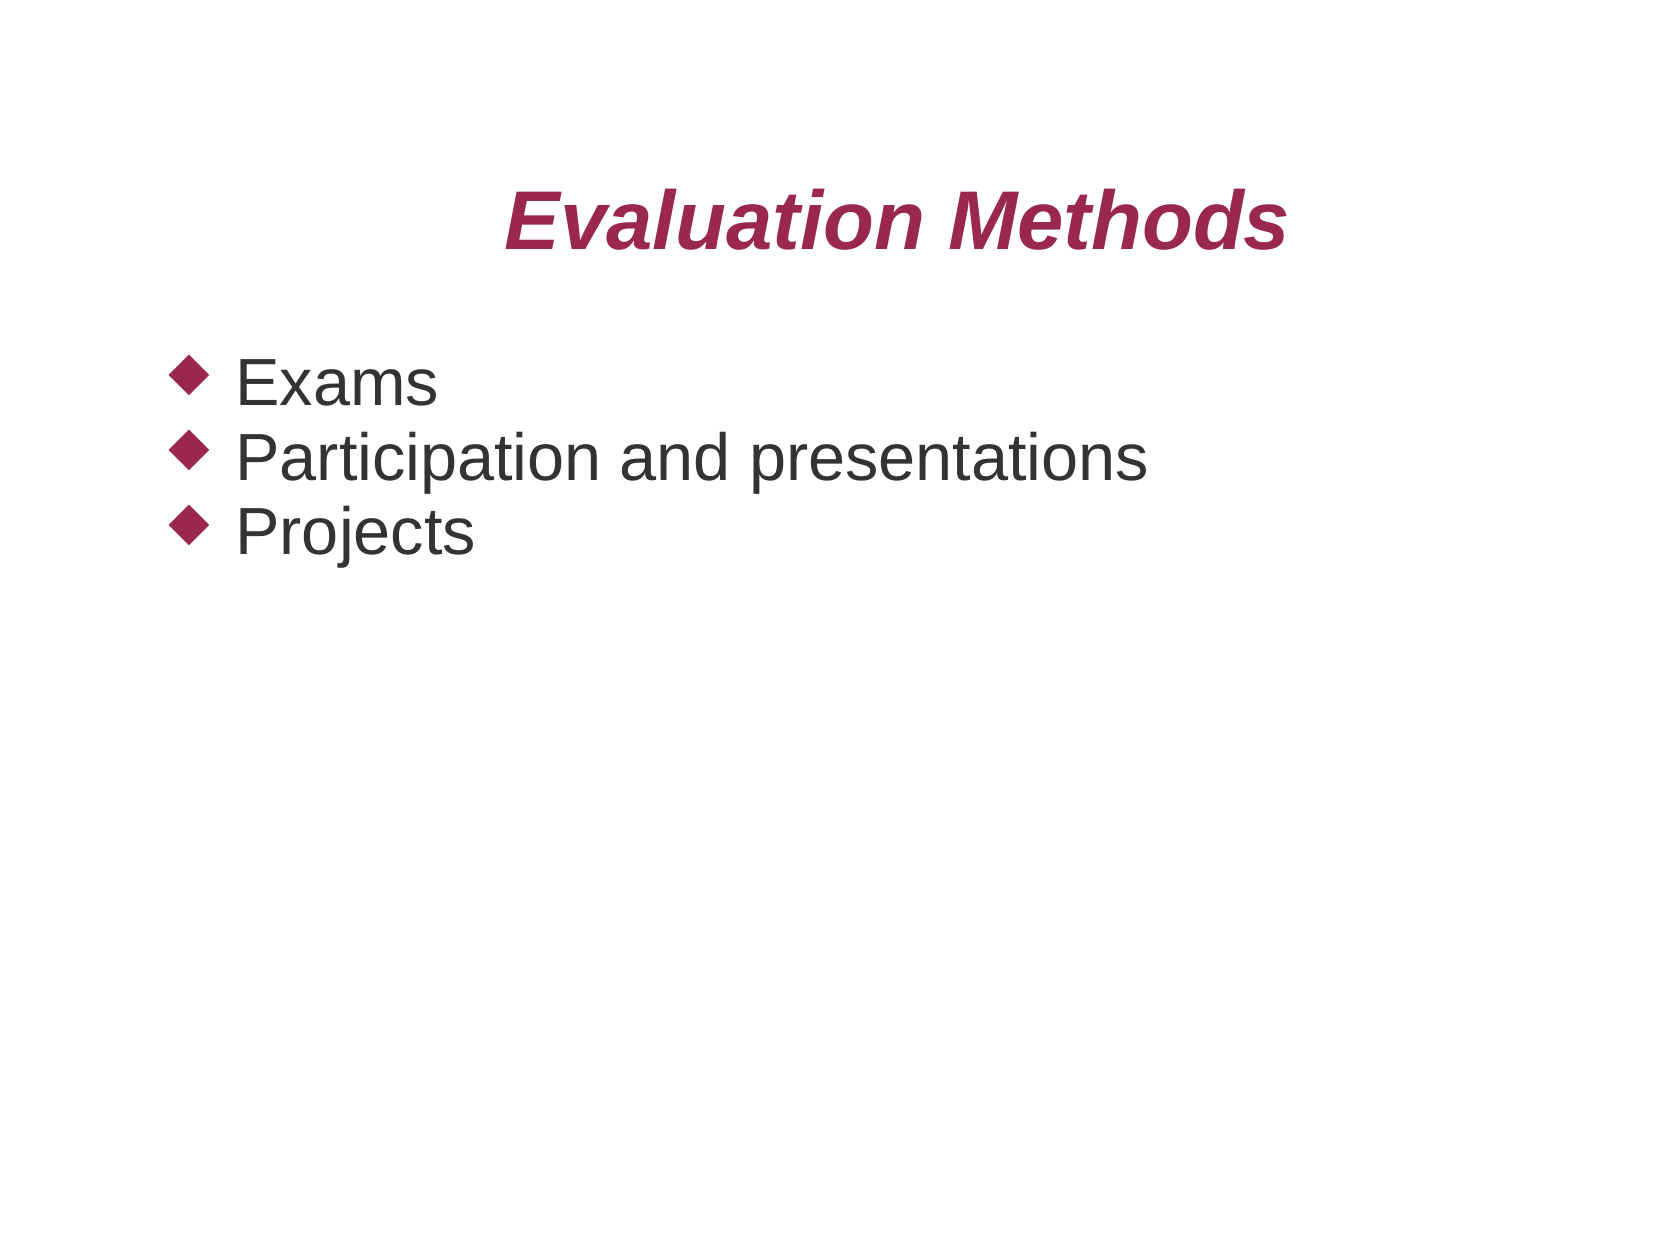

# Evaluation Methods
Exams
Participation and presentations
Projects